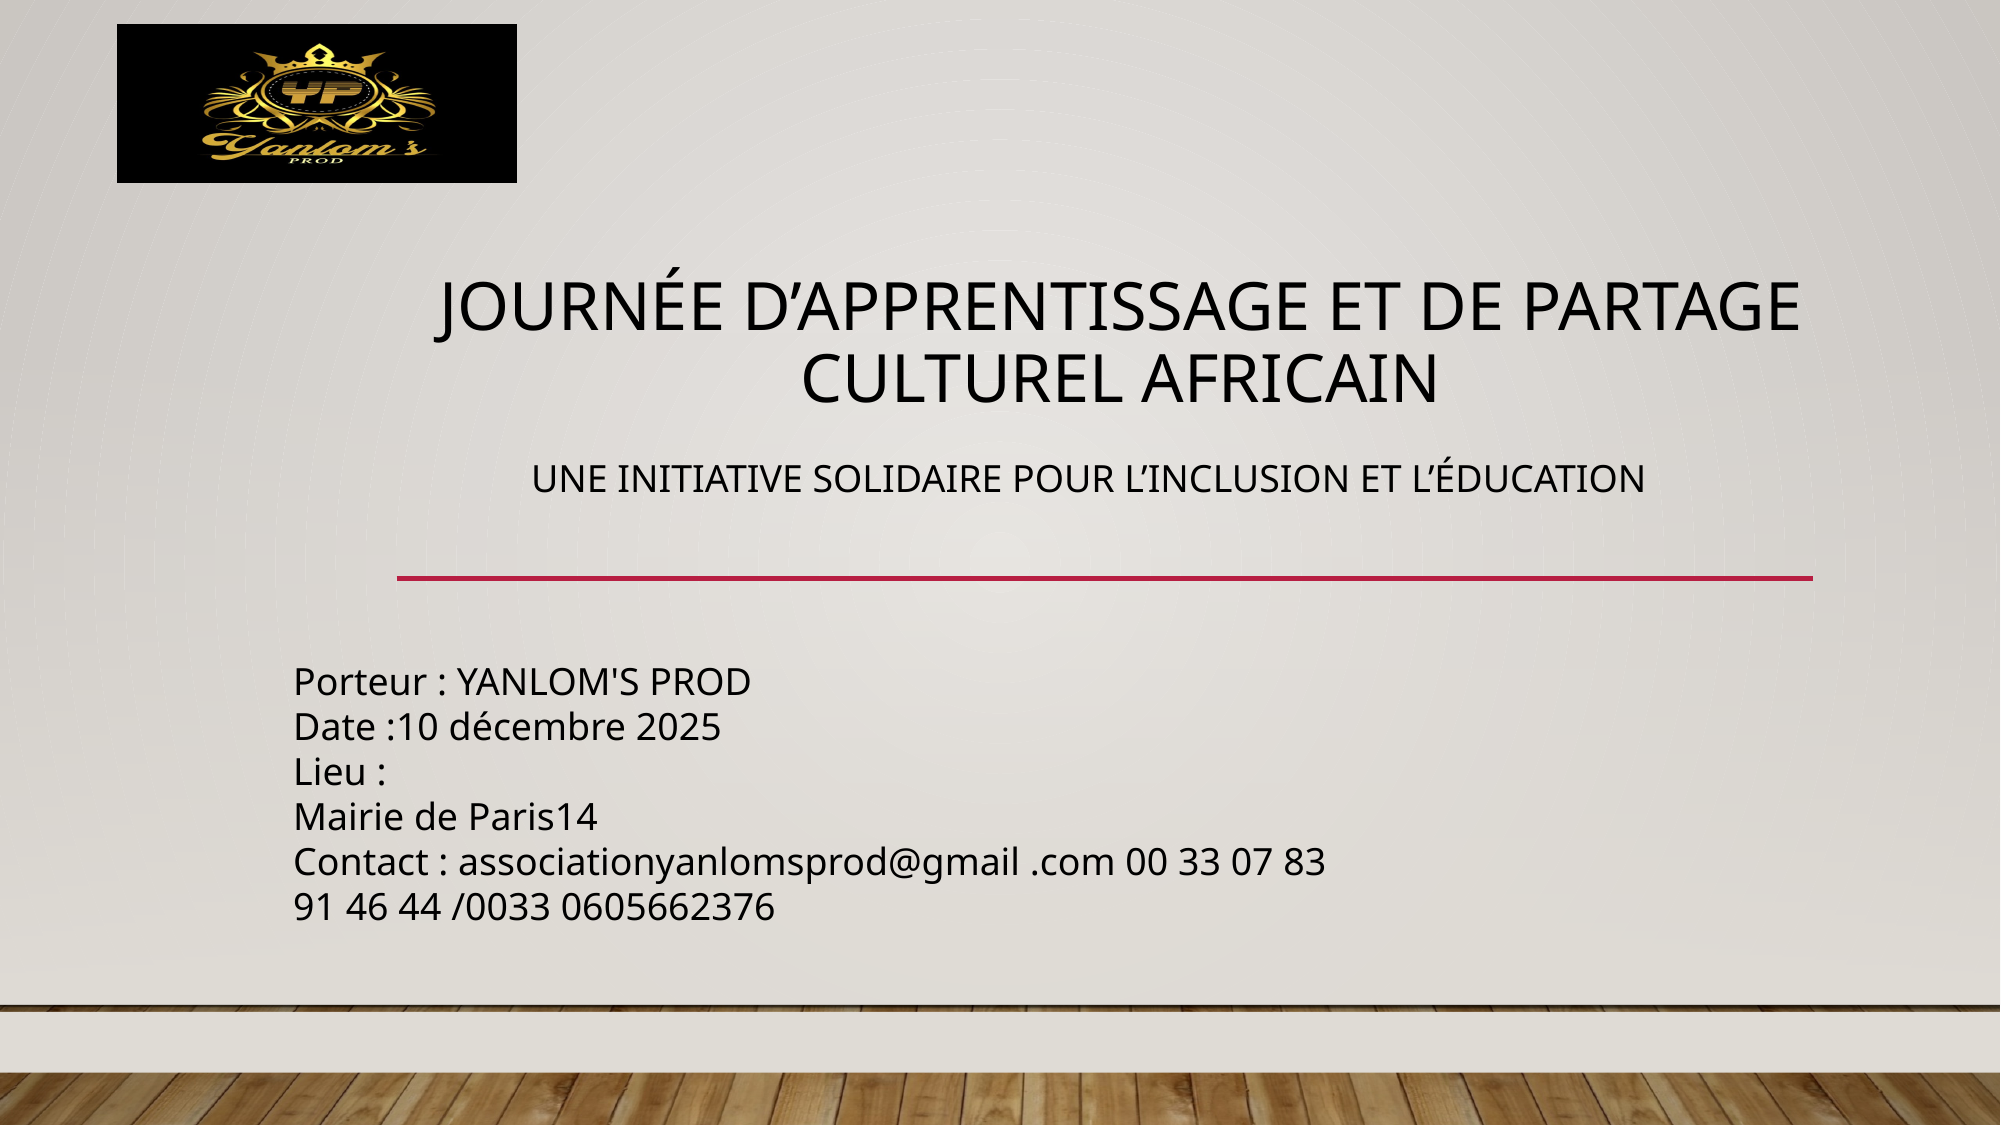

# Journée d’Apprentissage et de Partage Culturel Africain
Une initiative solidaire pour l’inclusion et l’éducation
Porteur : YANLOM'S PROD
Date :10 décembre 2025
Lieu :
Mairie de Paris14
Contact : associationyanlomsprod@gmail .com 00 33 07 83 91 46 44 /0033 0605662376